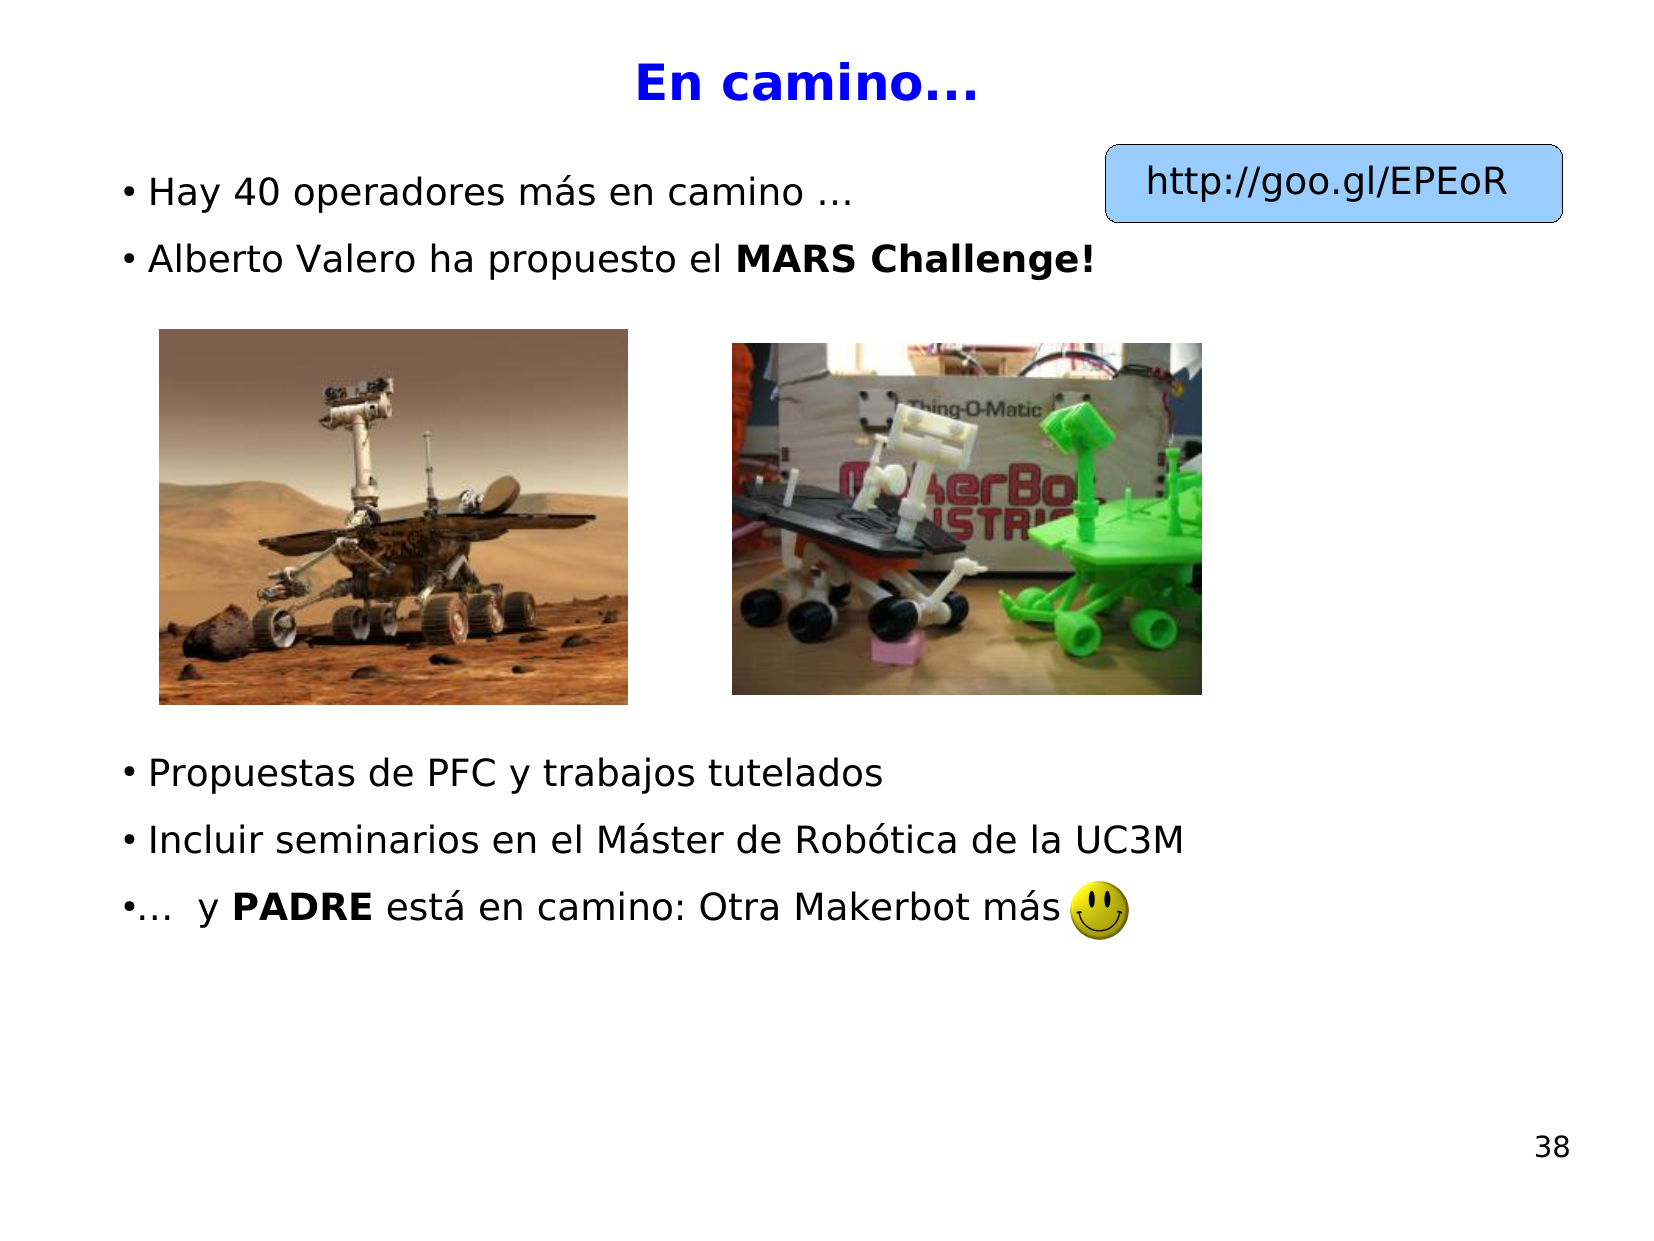

En camino...
http://goo.gl/EPEoR
 Hay 40 operadores más en camino …
 Alberto Valero ha propuesto el MARS Challenge!
 Propuestas de PFC y trabajos tutelados
 Incluir seminarios en el Máster de Robótica de la UC3M
… y PADRE está en camino: Otra Makerbot más
38